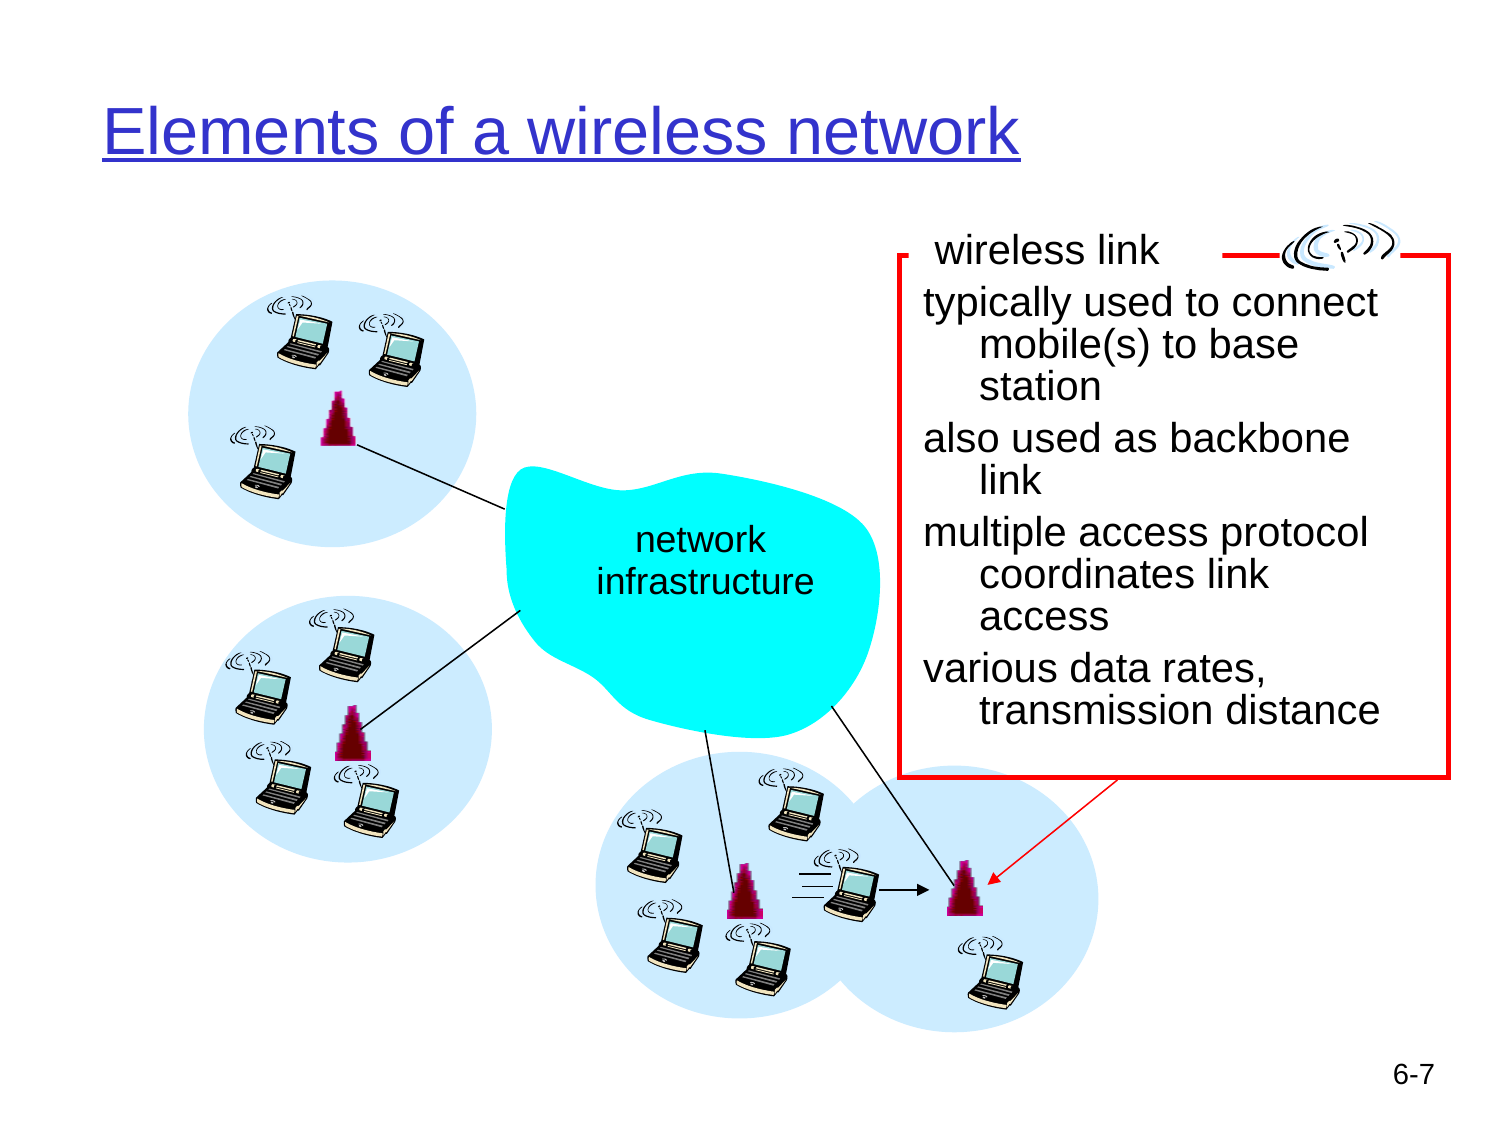

# Elements of a wireless network
 wireless link
typically used to connect mobile(s) to base station
also used as backbone link
multiple access protocol coordinates link access
various data rates, transmission distance
network
infrastructure
7